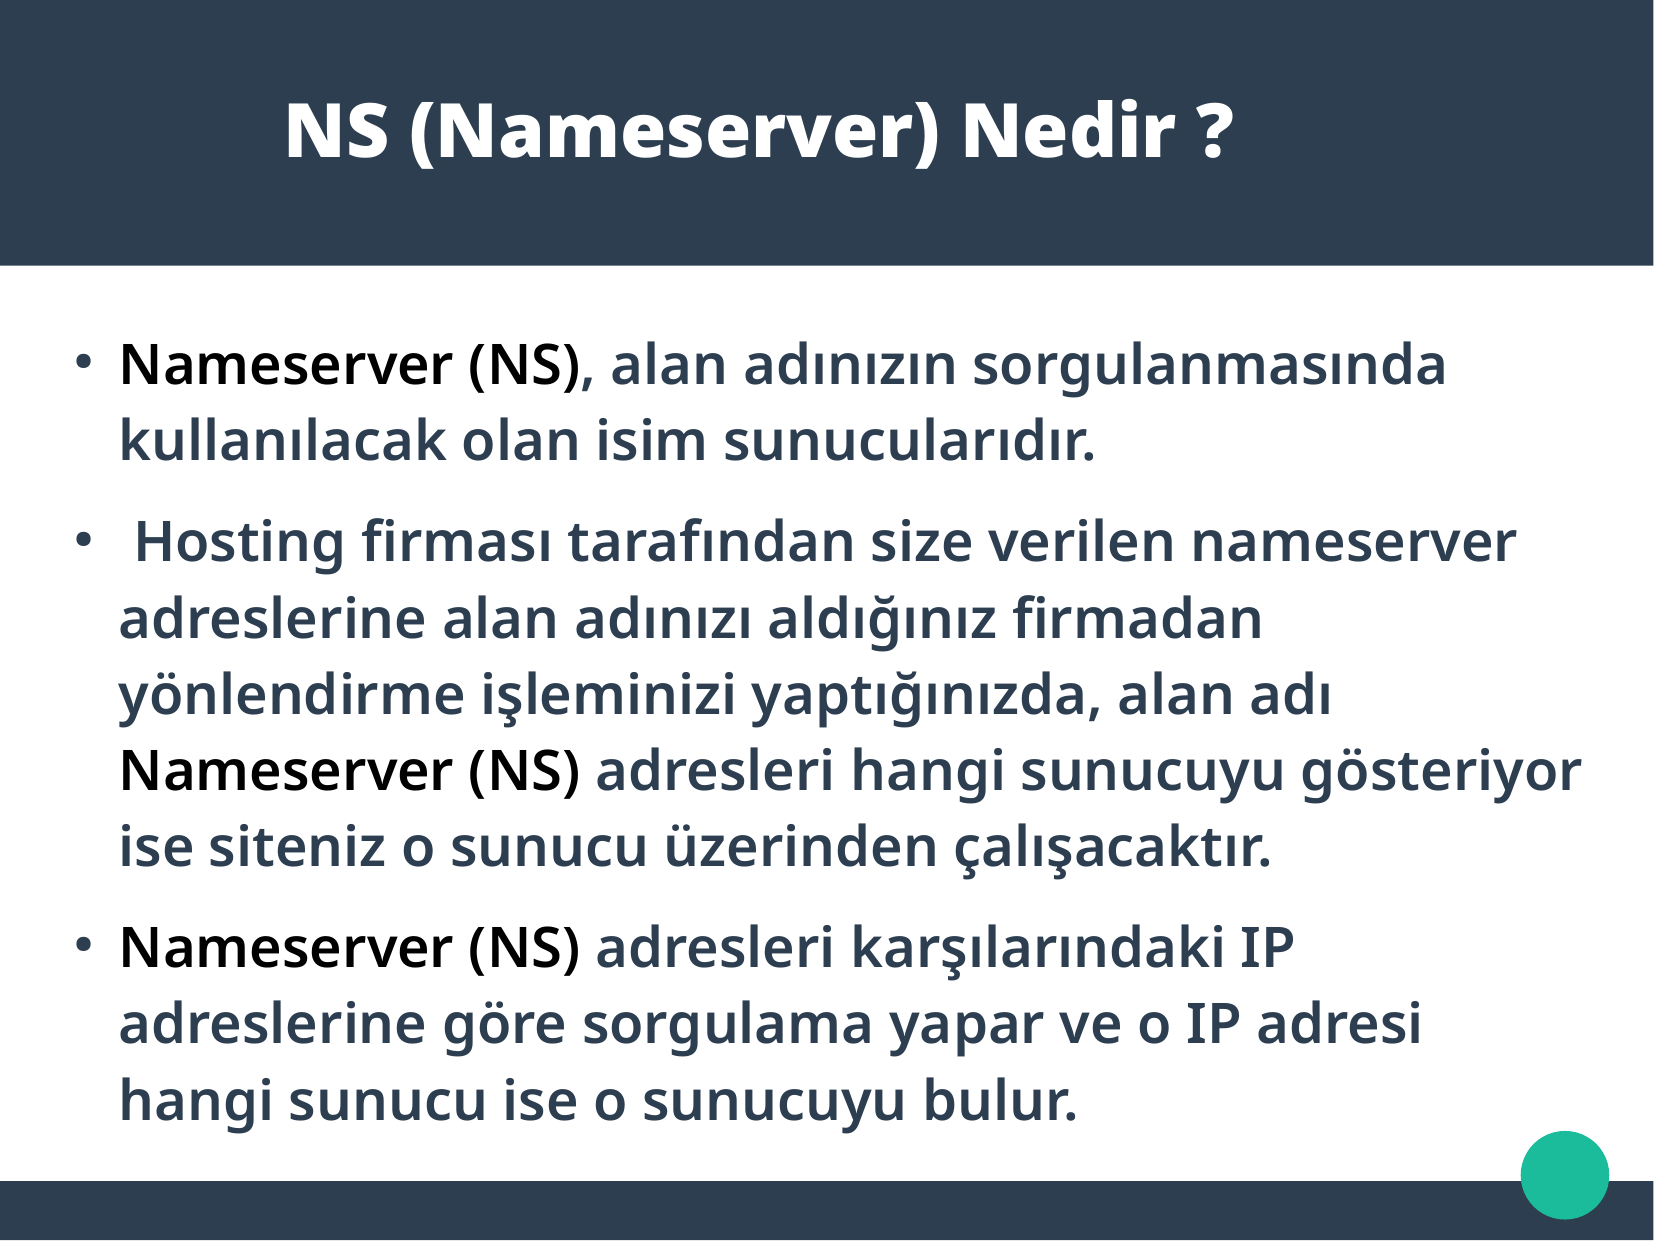

# NS (Nameserver) Nedir ?
Nameserver (NS), alan adınızın sorgulanmasında kullanılacak olan isim sunucularıdır.
 Hosting firması tarafından size verilen nameserver adreslerine alan adınızı aldığınız firmadan yönlendirme işleminizi yaptığınızda, alan adı Nameserver (NS) adresleri hangi sunucuyu gösteriyor ise siteniz o sunucu üzerinden çalışacaktır.
Nameserver (NS) adresleri karşılarındaki IP adreslerine göre sorgulama yapar ve o IP adresi hangi sunucu ise o sunucuyu bulur.